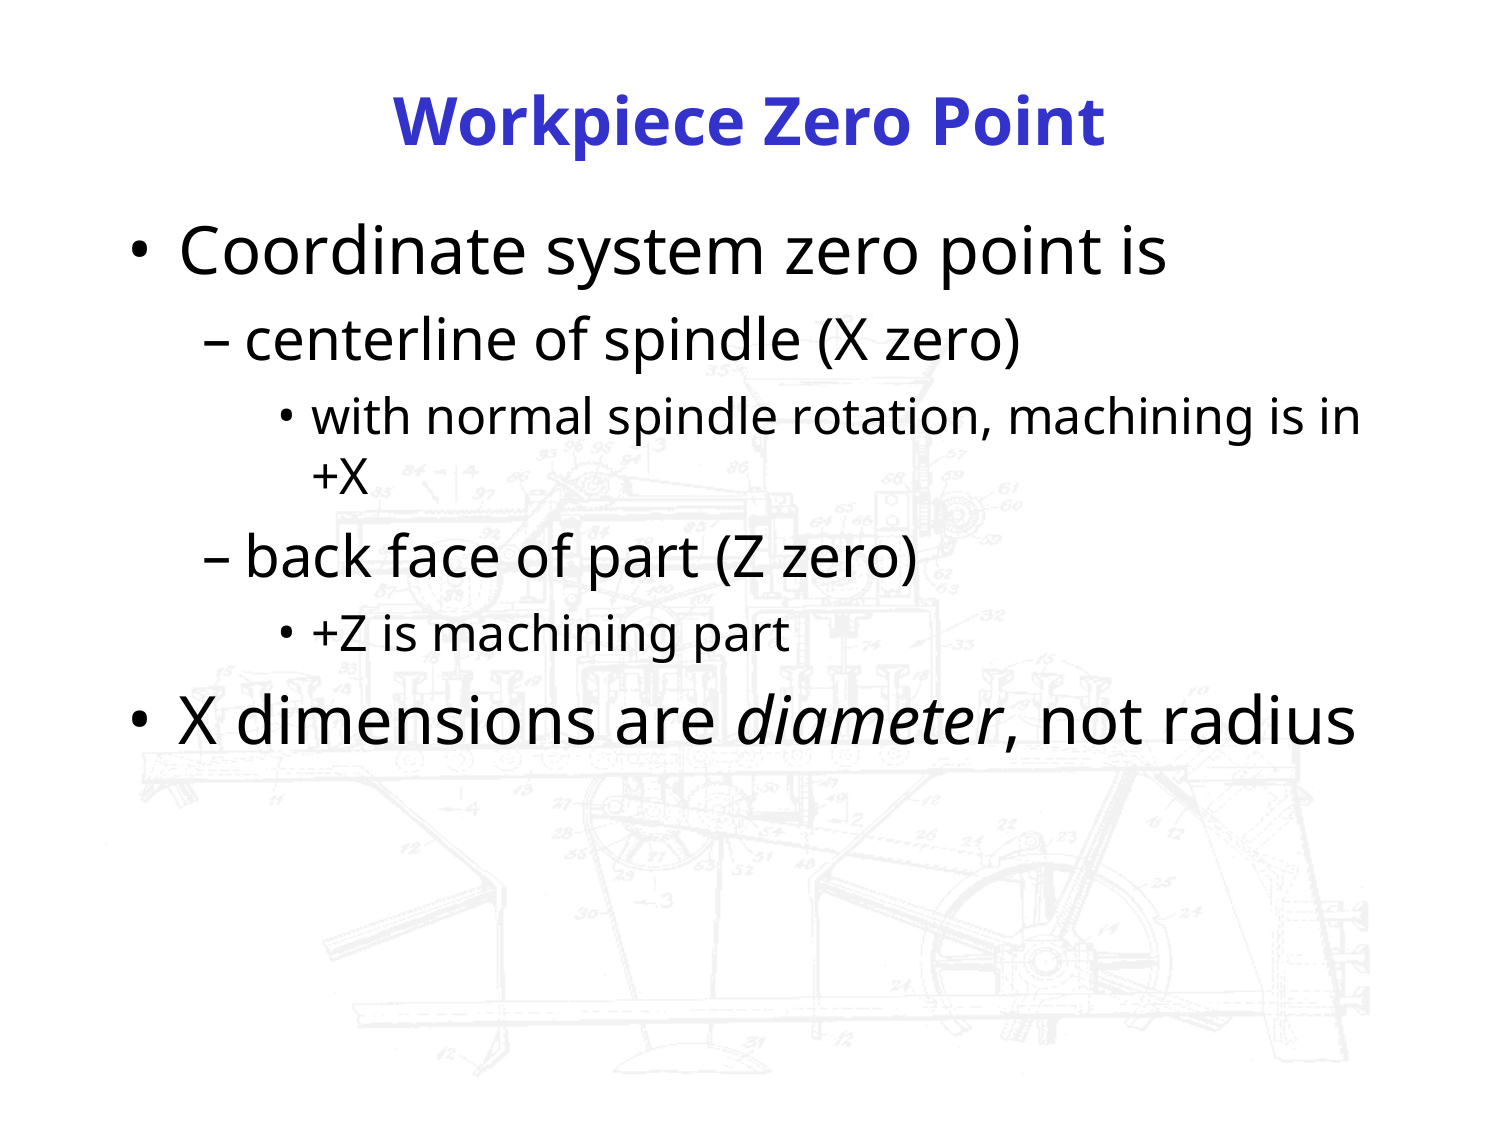

# Workpiece Zero Point
Coordinate system zero point is
centerline of spindle (X zero)‏
with normal spindle rotation, machining is in +X
back face of part (Z zero)
+Z is machining part
X dimensions are diameter, not radius